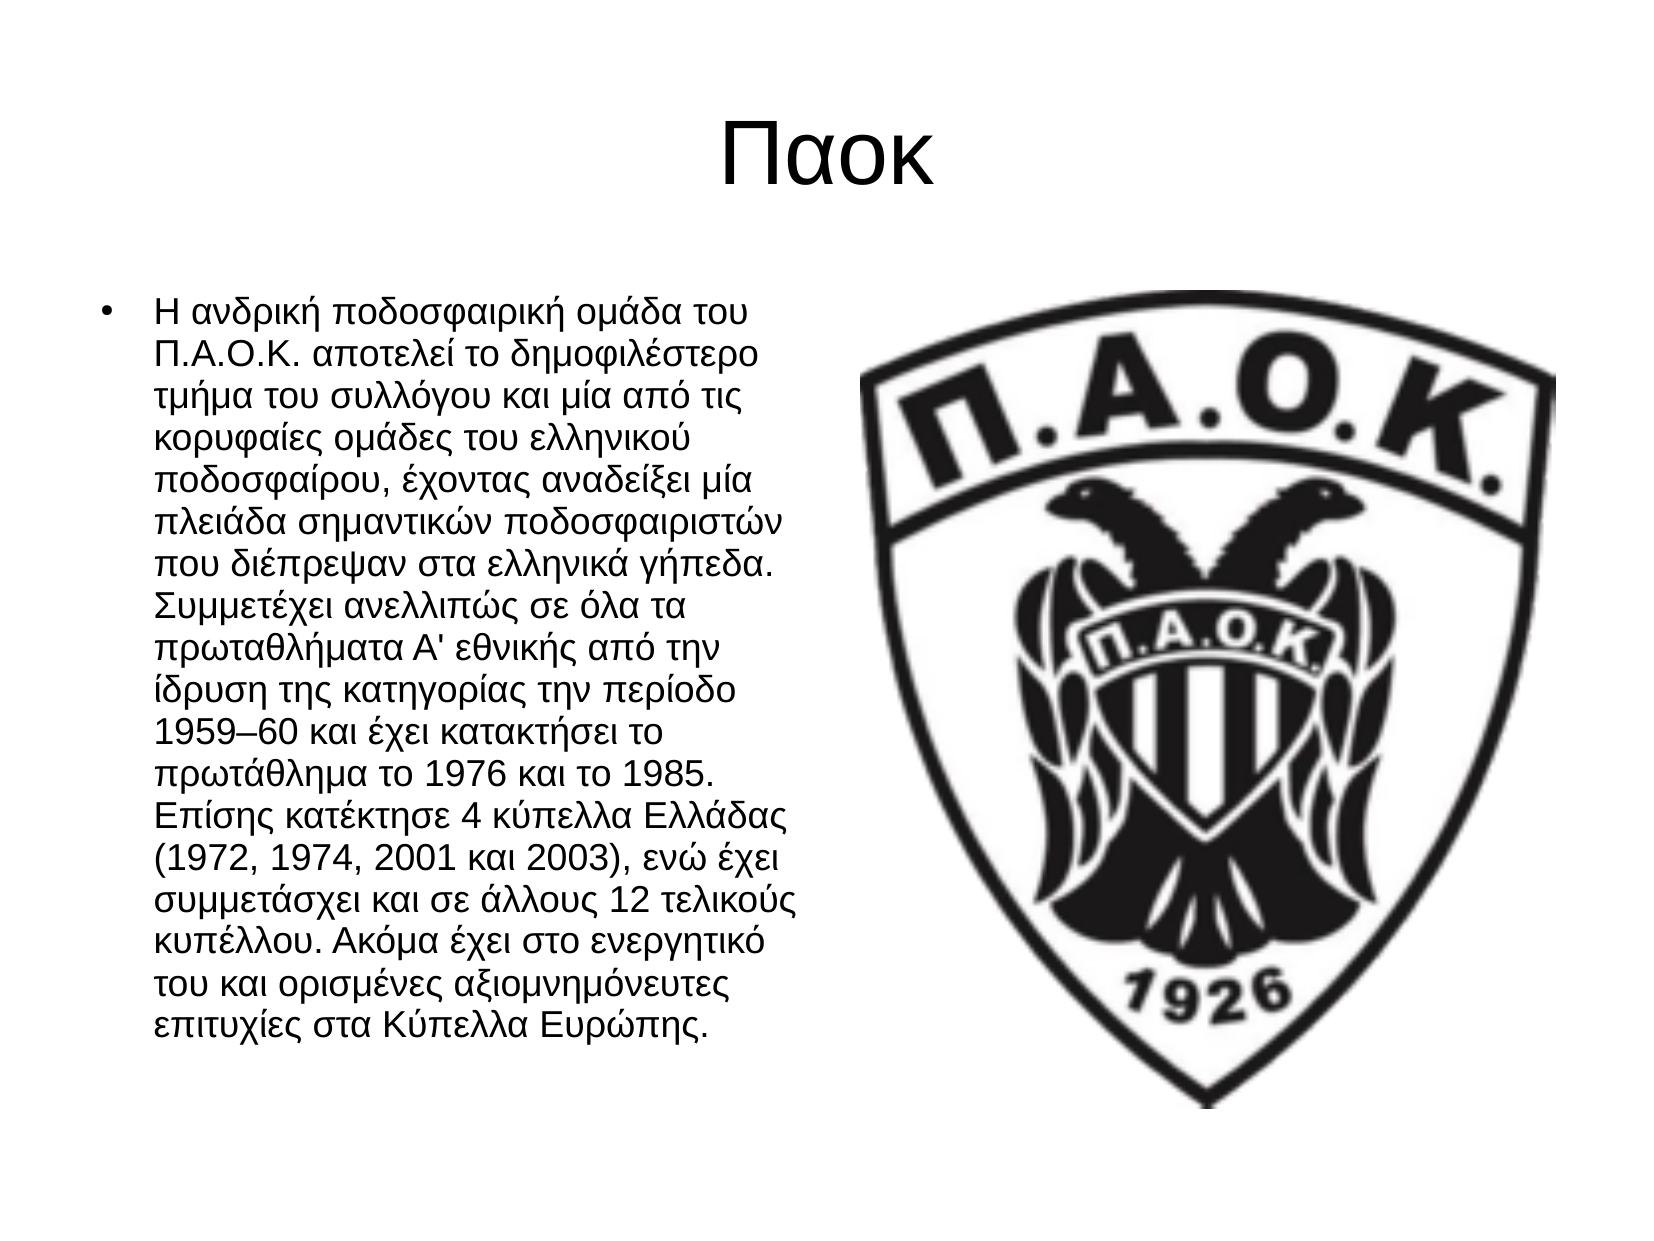

# Παοκ
Η ανδρική ποδοσφαιρική ομάδα του Π.Α.Ο.Κ. αποτελεί το δημοφιλέστερο τμήμα του συλλόγου και μία από τις κορυφαίες ομάδες του ελληνικού ποδοσφαίρου, έχοντας αναδείξει μία πλειάδα σημαντικών ποδοσφαιριστών που διέπρεψαν στα ελληνικά γήπεδα. Συμμετέχει ανελλιπώς σε όλα τα πρωταθλήματα Α' εθνικής από την ίδρυση της κατηγορίας την περίοδο 1959–60 και έχει κατακτήσει το πρωτάθλημα το 1976 και το 1985. Επίσης κατέκτησε 4 κύπελλα Ελλάδας (1972, 1974, 2001 και 2003), ενώ έχει συμμετάσχει και σε άλλους 12 τελικούς κυπέλλου. Ακόμα έχει στο ενεργητικό του και ορισμένες αξιομνημόνευτες επιτυχίες στα Κύπελλα Ευρώπης.